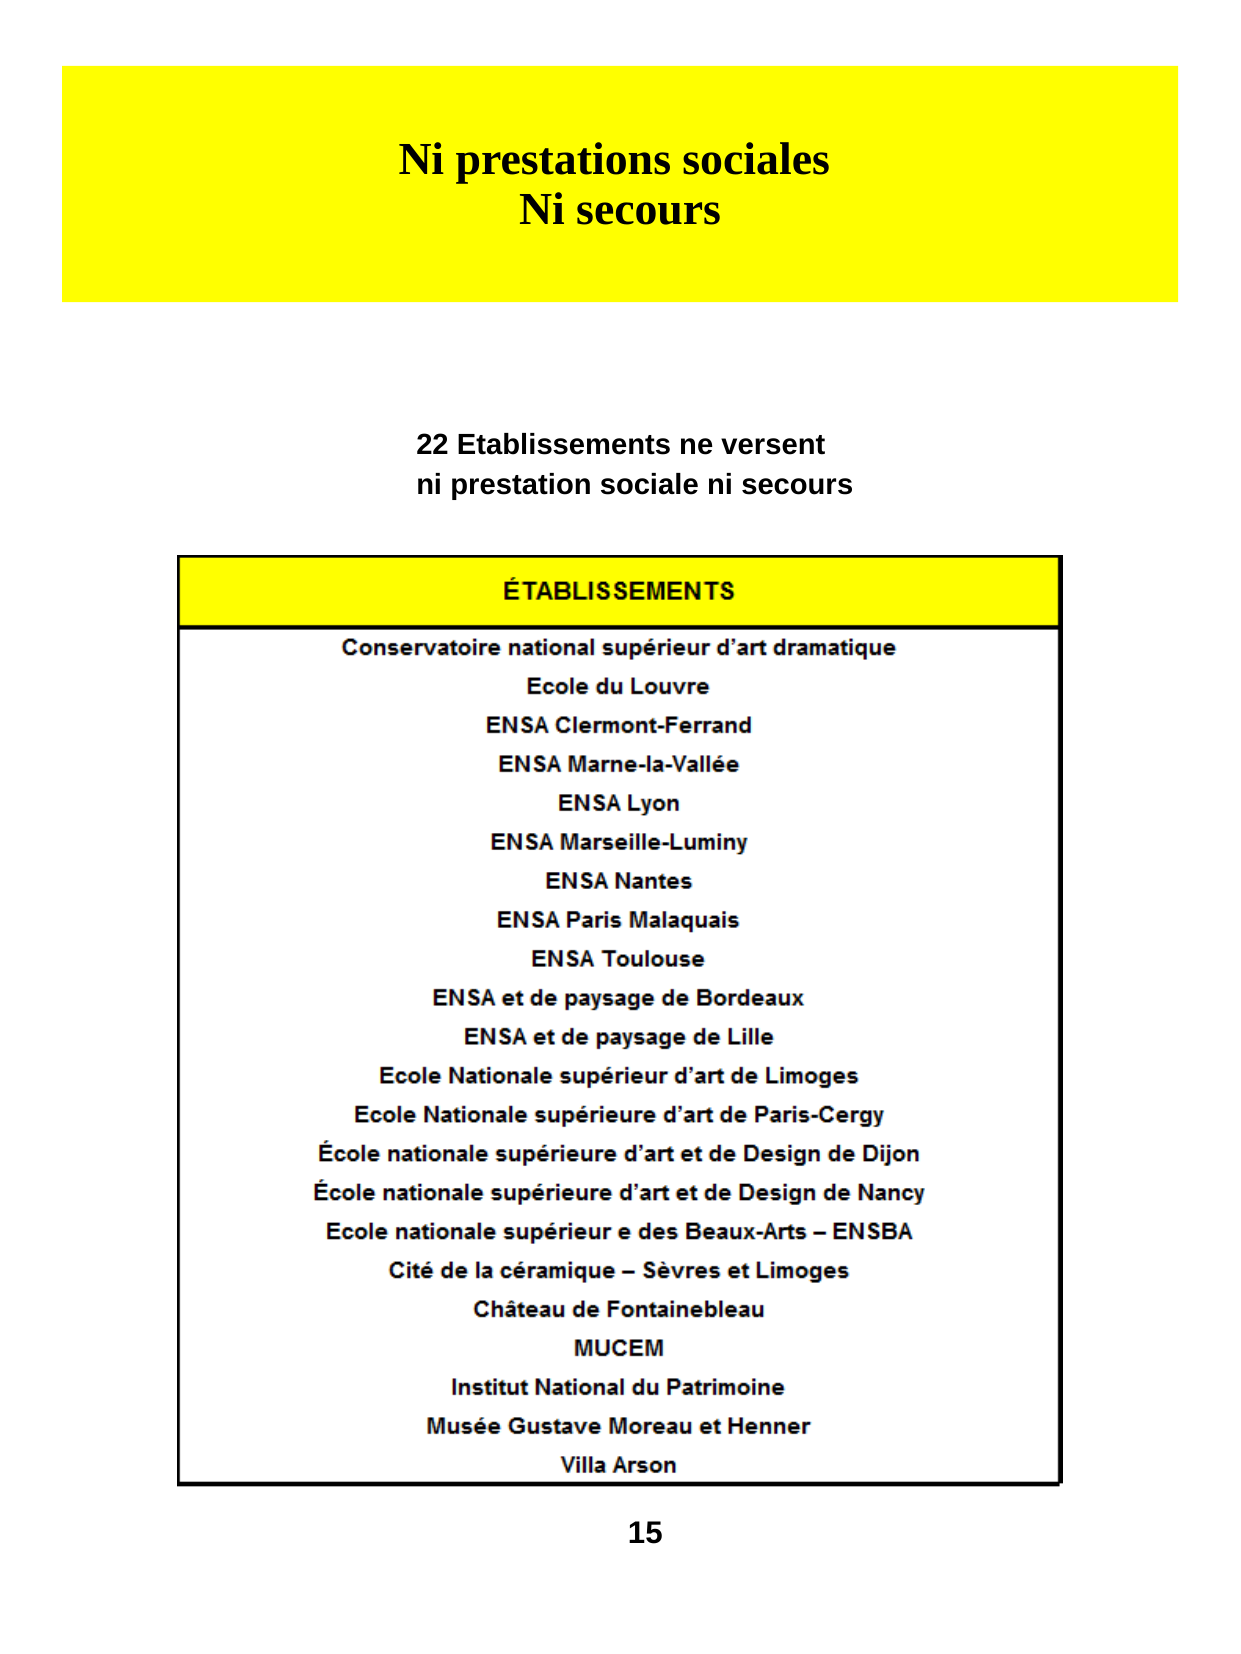

#
Ni prestations sociales
Ni secours
22 Etablissements ne versent
ni prestation sociale ni secours